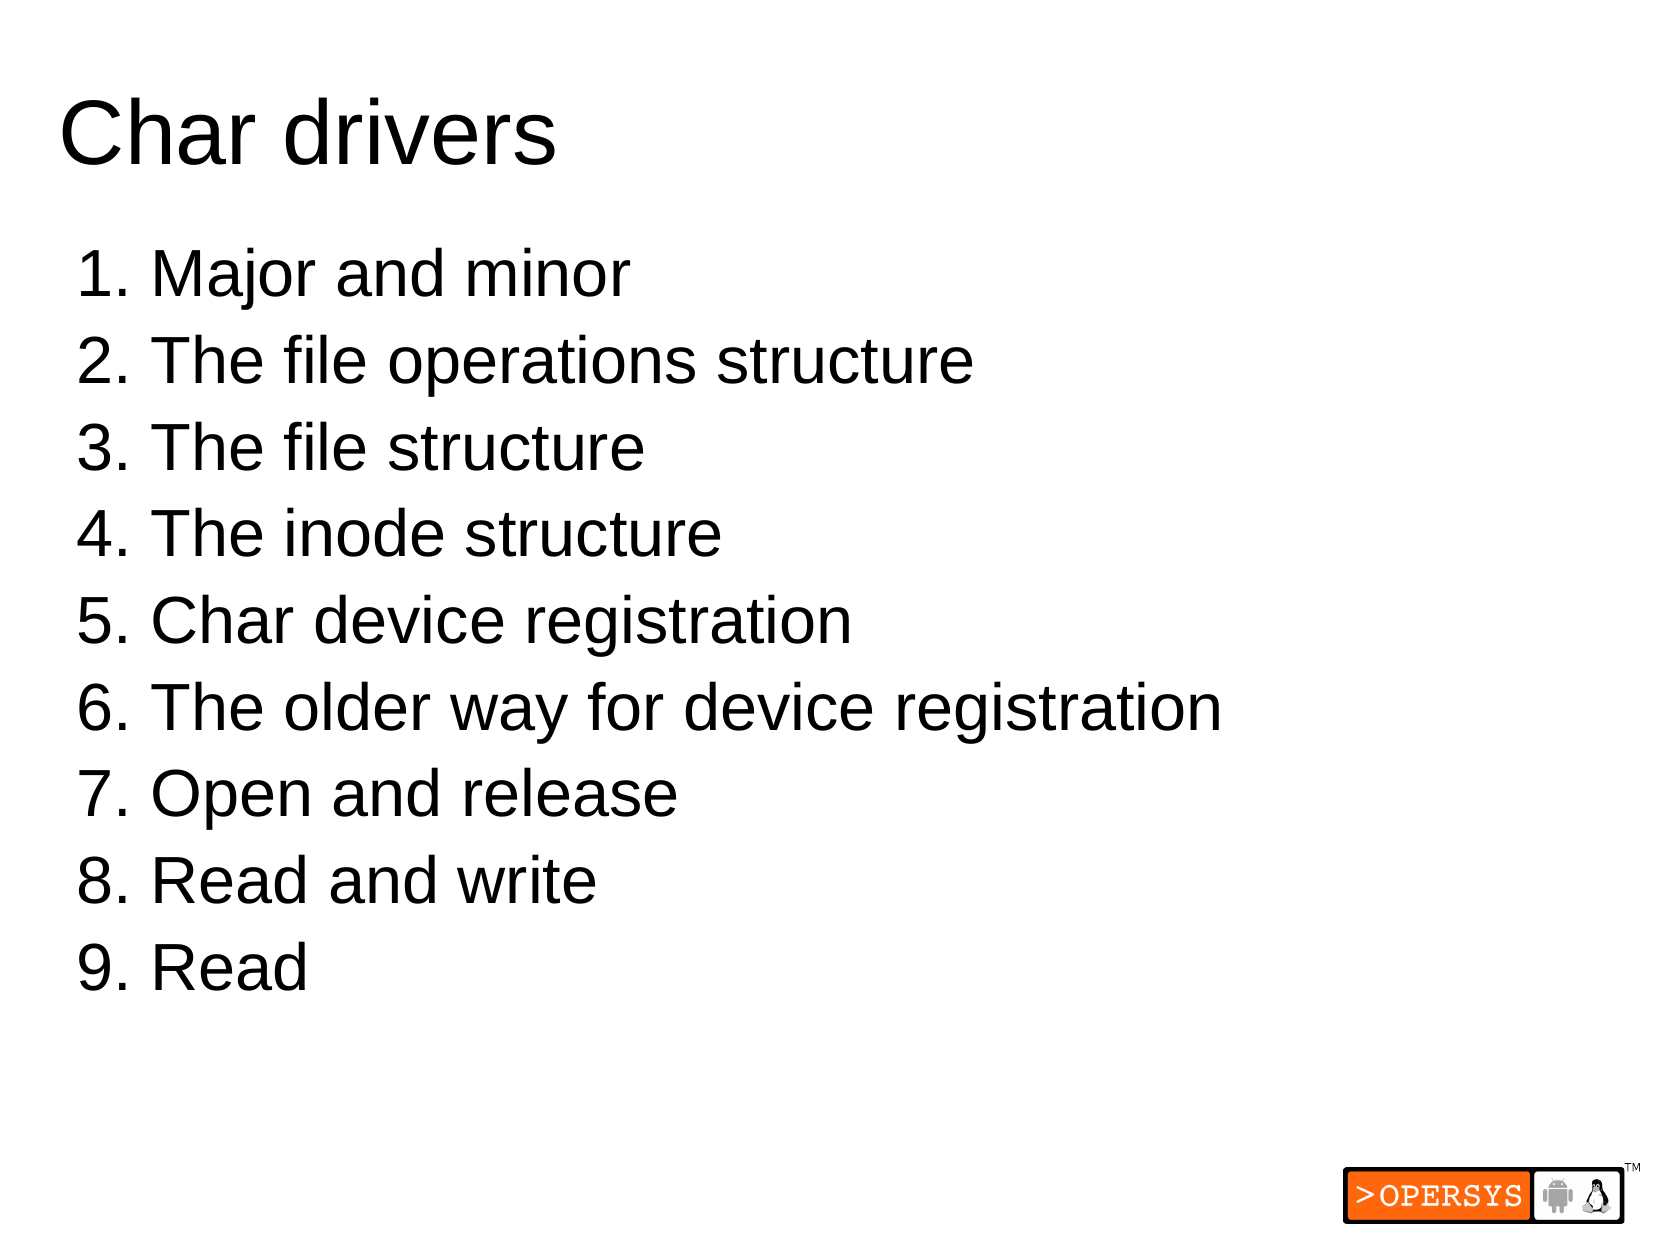

# Char drivers
 Major and minor
 The file operations structure
 The file structure
 The inode structure
 Char device registration
 The older way for device registration
 Open and release
 Read and write
 Read